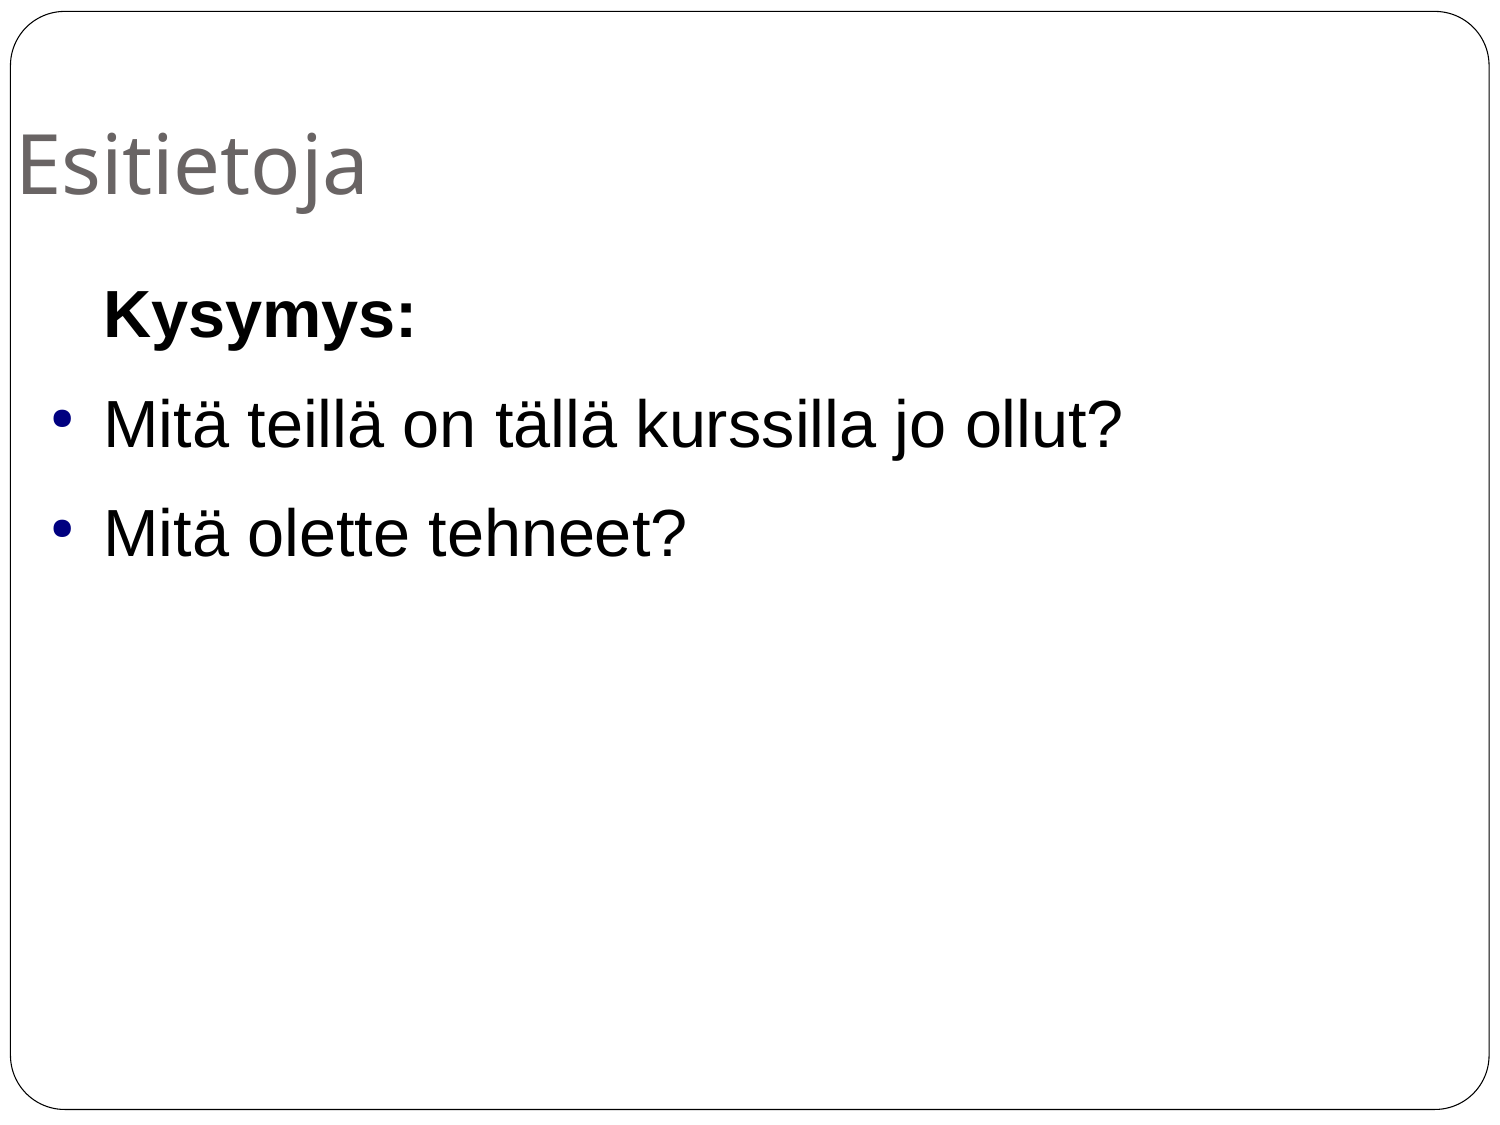

# Esitietoja
Kysymys:
Mitä teillä on tällä kurssilla jo ollut?
Mitä olette tehneet?